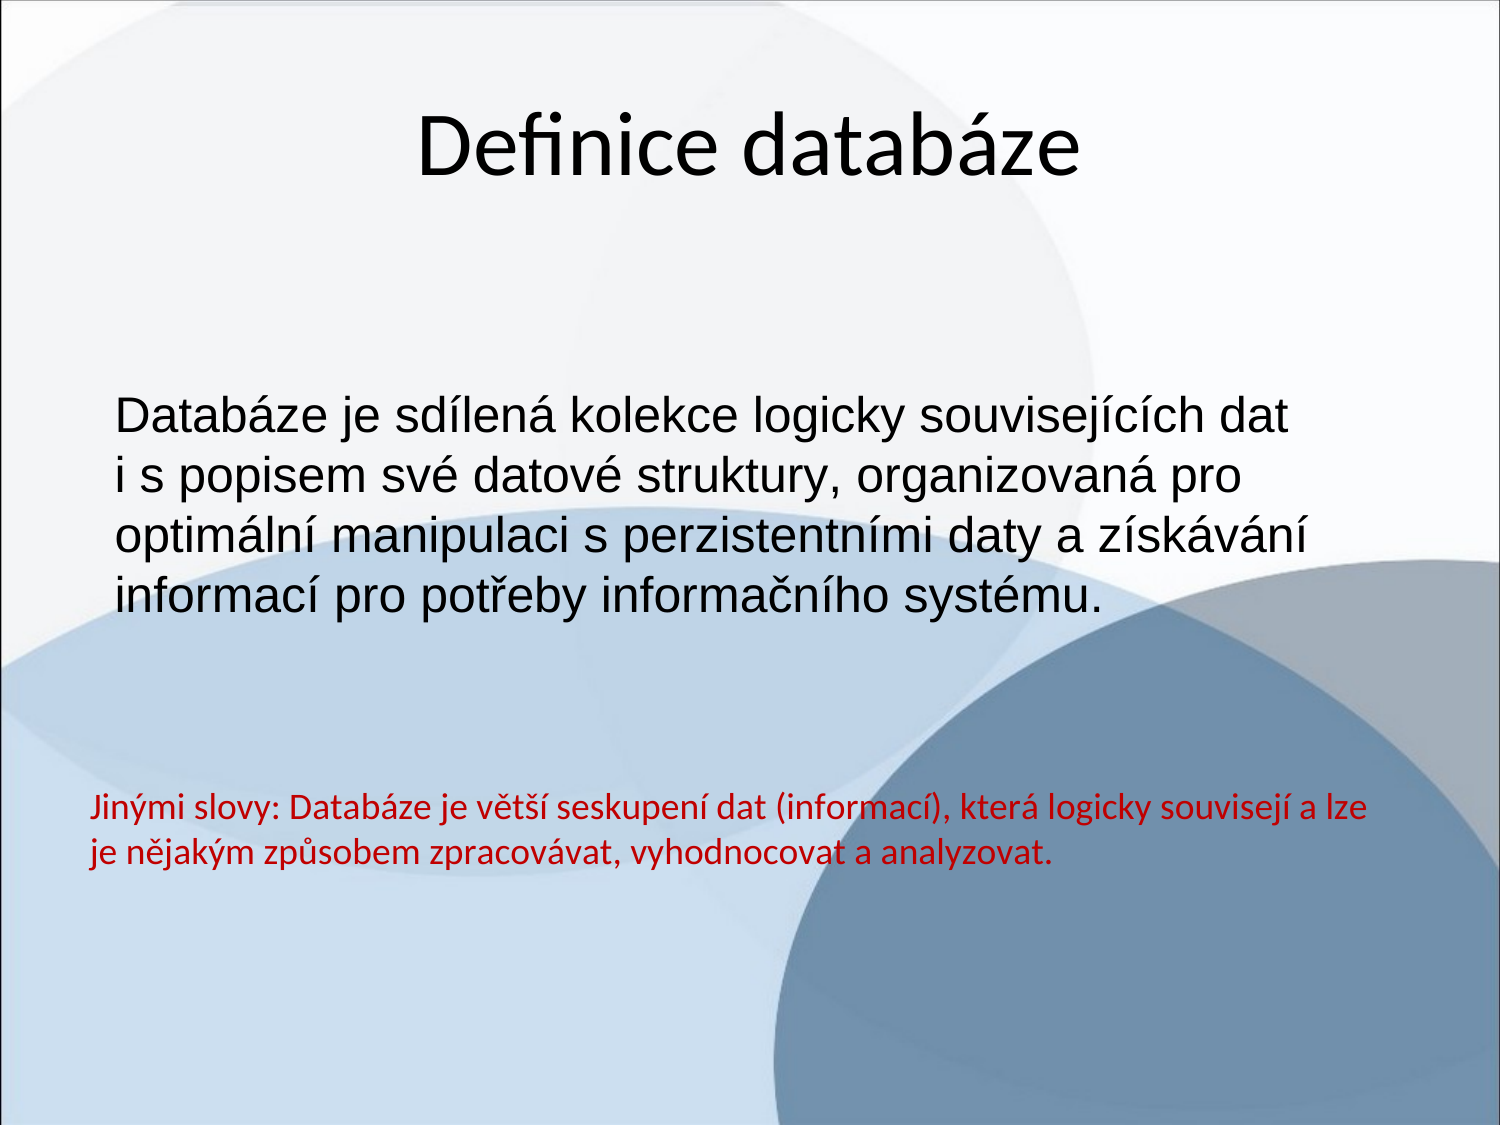

# Definice databáze
Databáze je sdílená kolekce logicky souvisejících dat
i s popisem své datové struktury, organizovaná pro optimální manipulaci s perzistentními daty a získávání informací pro potřeby informačního systému.
Jinými slovy: Databáze je větší seskupení dat (informací), která logicky souvisejí a lze je nějakým způsobem zpracovávat, vyhodnocovat a analyzovat.